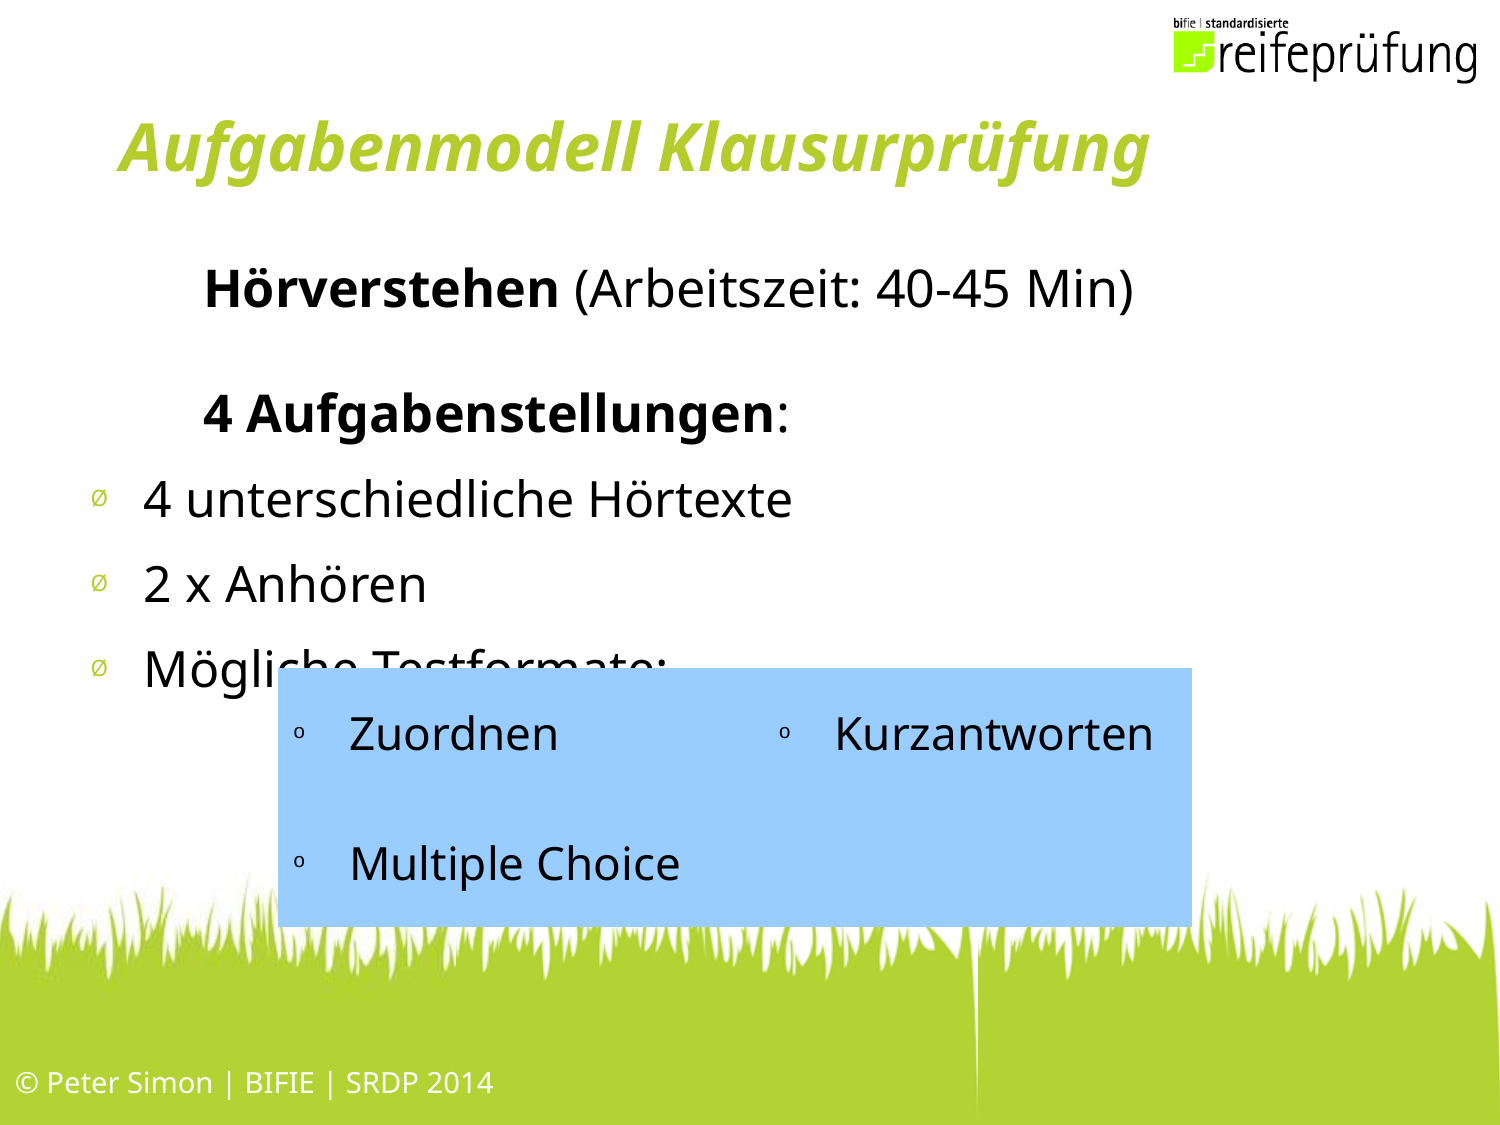

Aufgabenmodell Klausurprüfung
# Hörverstehen (Arbeitszeit: 40-45 Min)
	4 Aufgabenstellungen:
4 unterschiedliche Hörtexte
2 x Anhören
Mögliche Testformate:
| Zuordnen | Kurzantworten |
| --- | --- |
| Multiple Choice | |